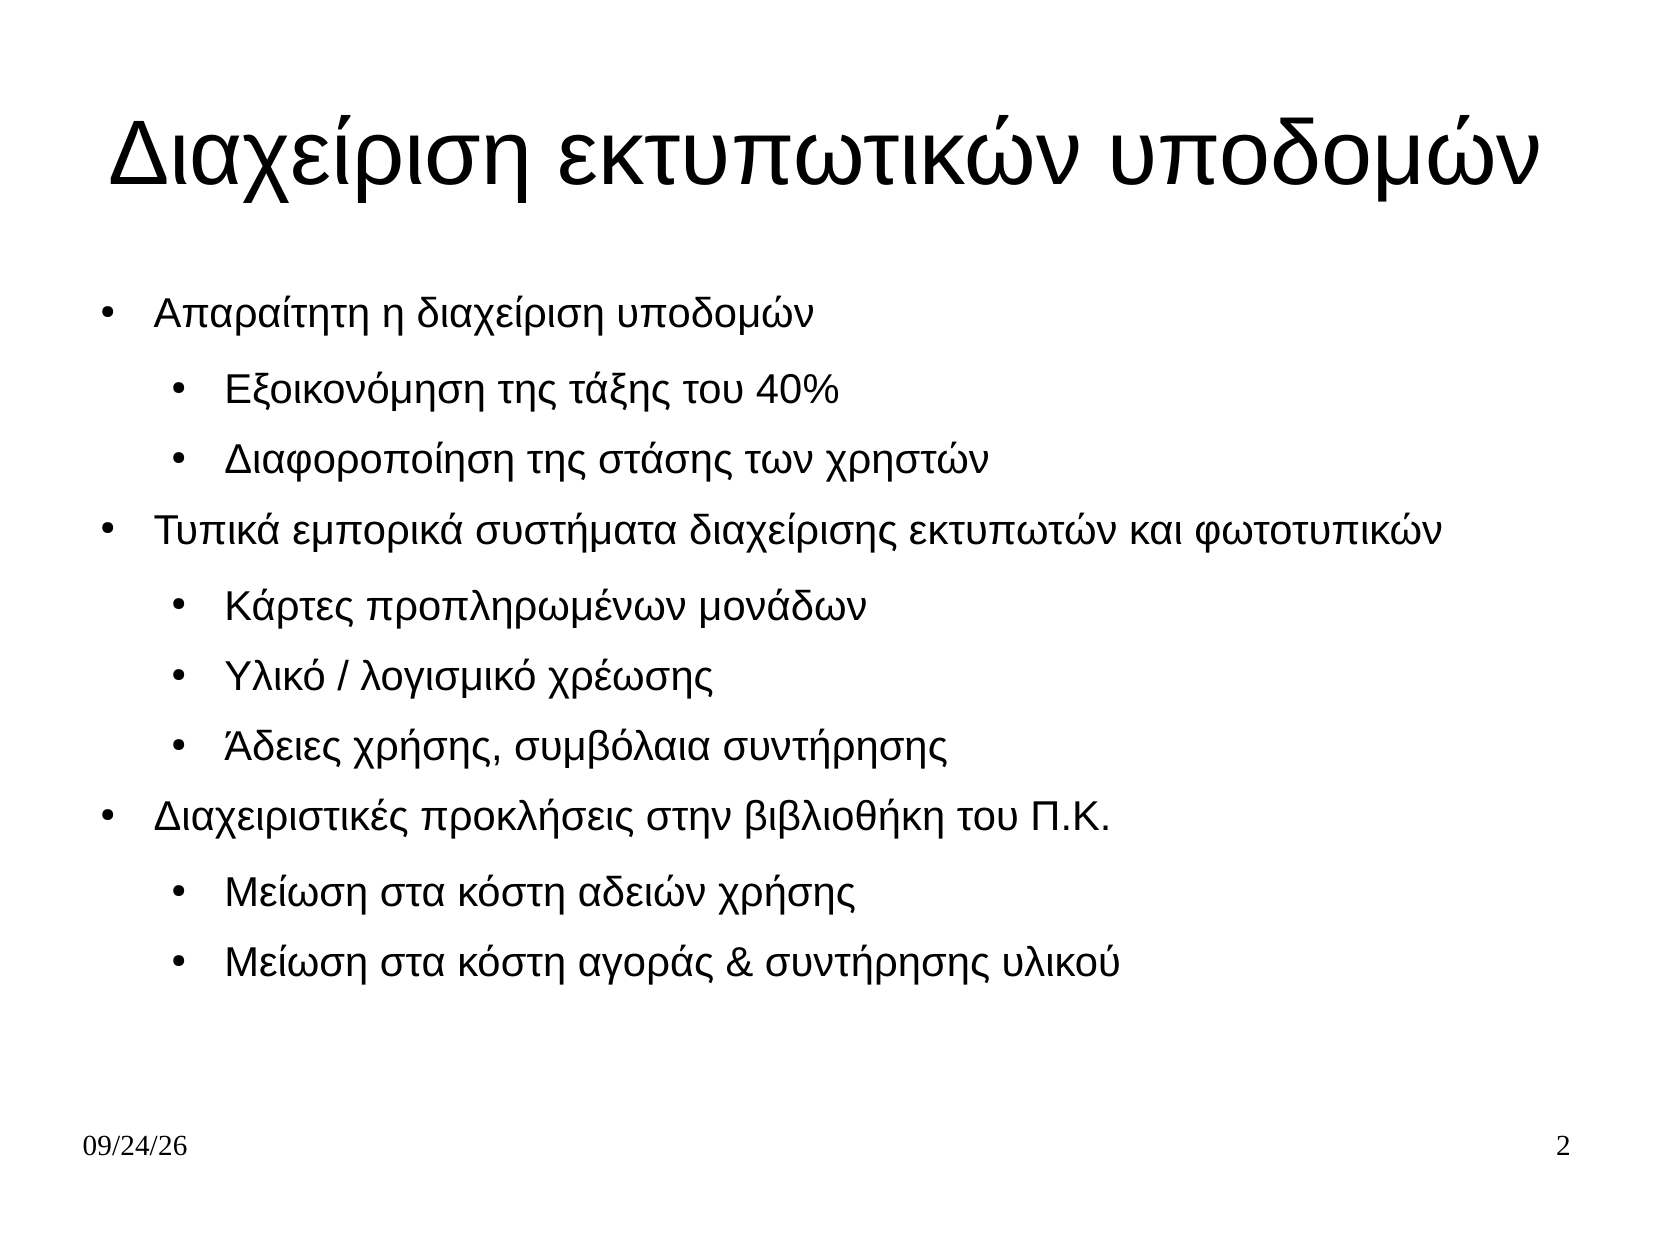

# Διαχείριση εκτυπωτικών υποδομών
Απαραίτητη η διαχείριση υποδομών
Εξοικονόμηση της τάξης του 40%
Διαφοροποίηση της στάσης των χρηστών
Τυπικά εμπορικά συστήματα διαχείρισης εκτυπωτών και φωτοτυπικών
Κάρτες προπληρωμένων μονάδων
Υλικό / λογισμικό χρέωσης
Άδειες χρήσης, συμβόλαια συντήρησης
Διαχειριστικές προκλήσεις στην βιβλιοθήκη του Π.Κ.
Μείωση στα κόστη αδειών χρήσης
Μείωση στα κόστη αγοράς & συντήρησης υλικού
2